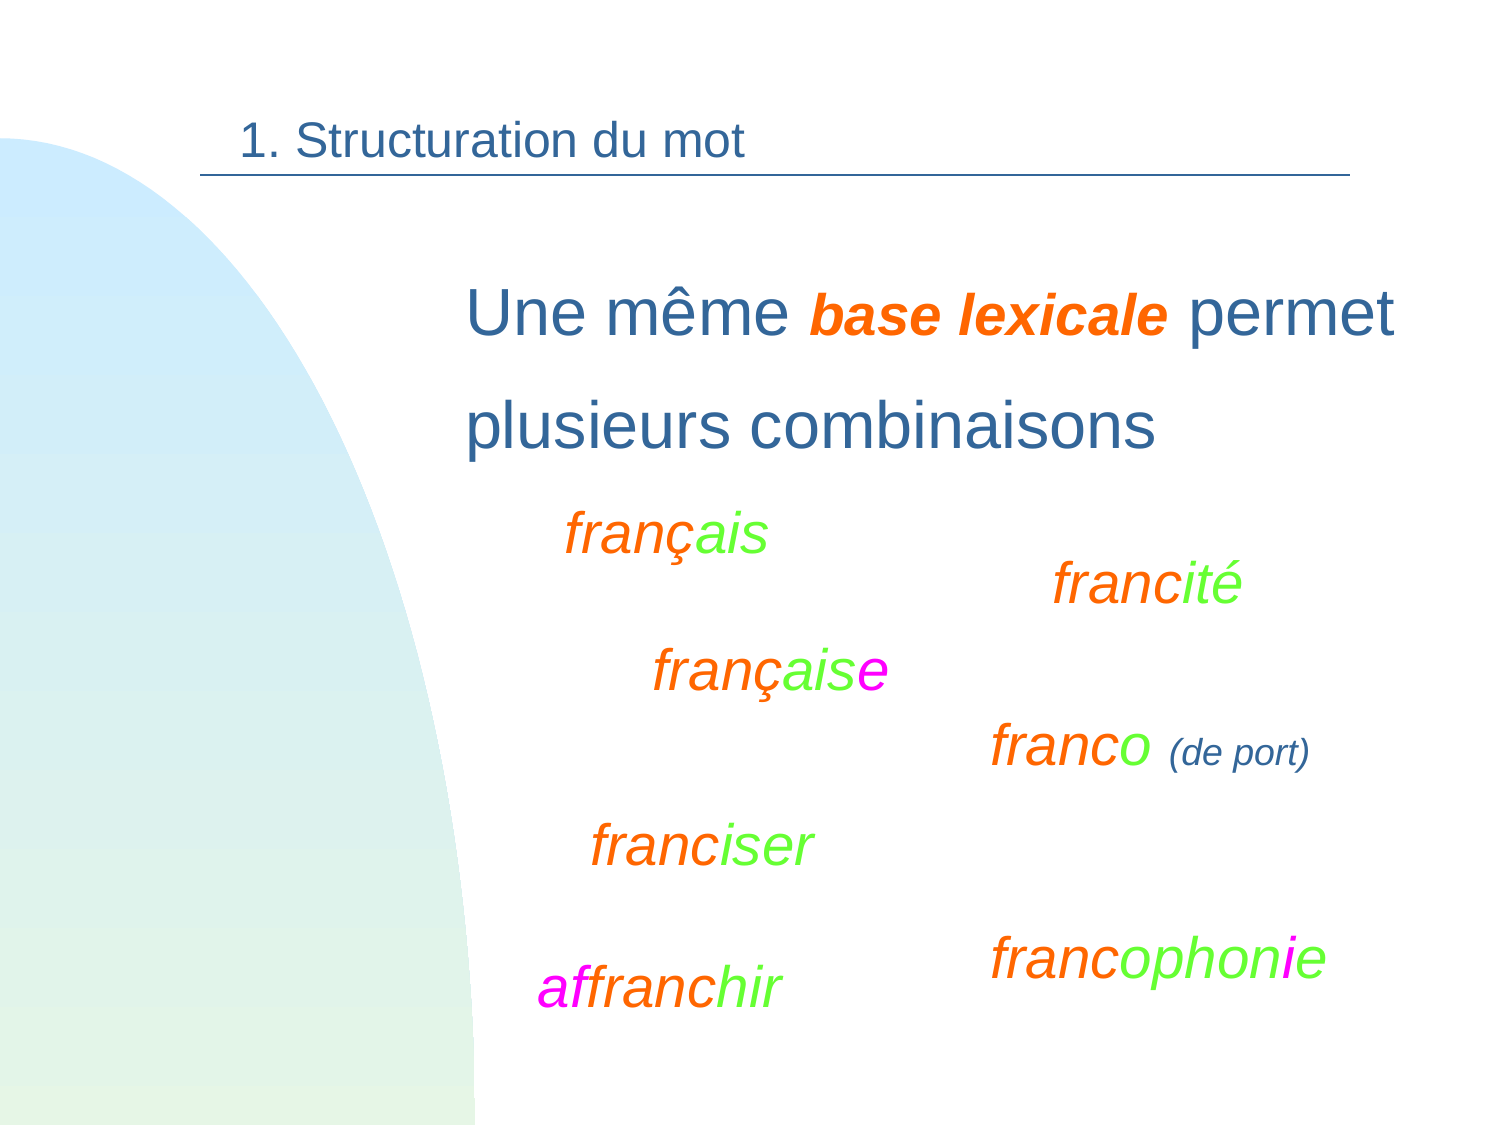

1. Structuration du mot
# Une même base lexicale permet plusieurs combinaisons
français
francité
française
franco (de port)
franciser
francophonie
affranchir